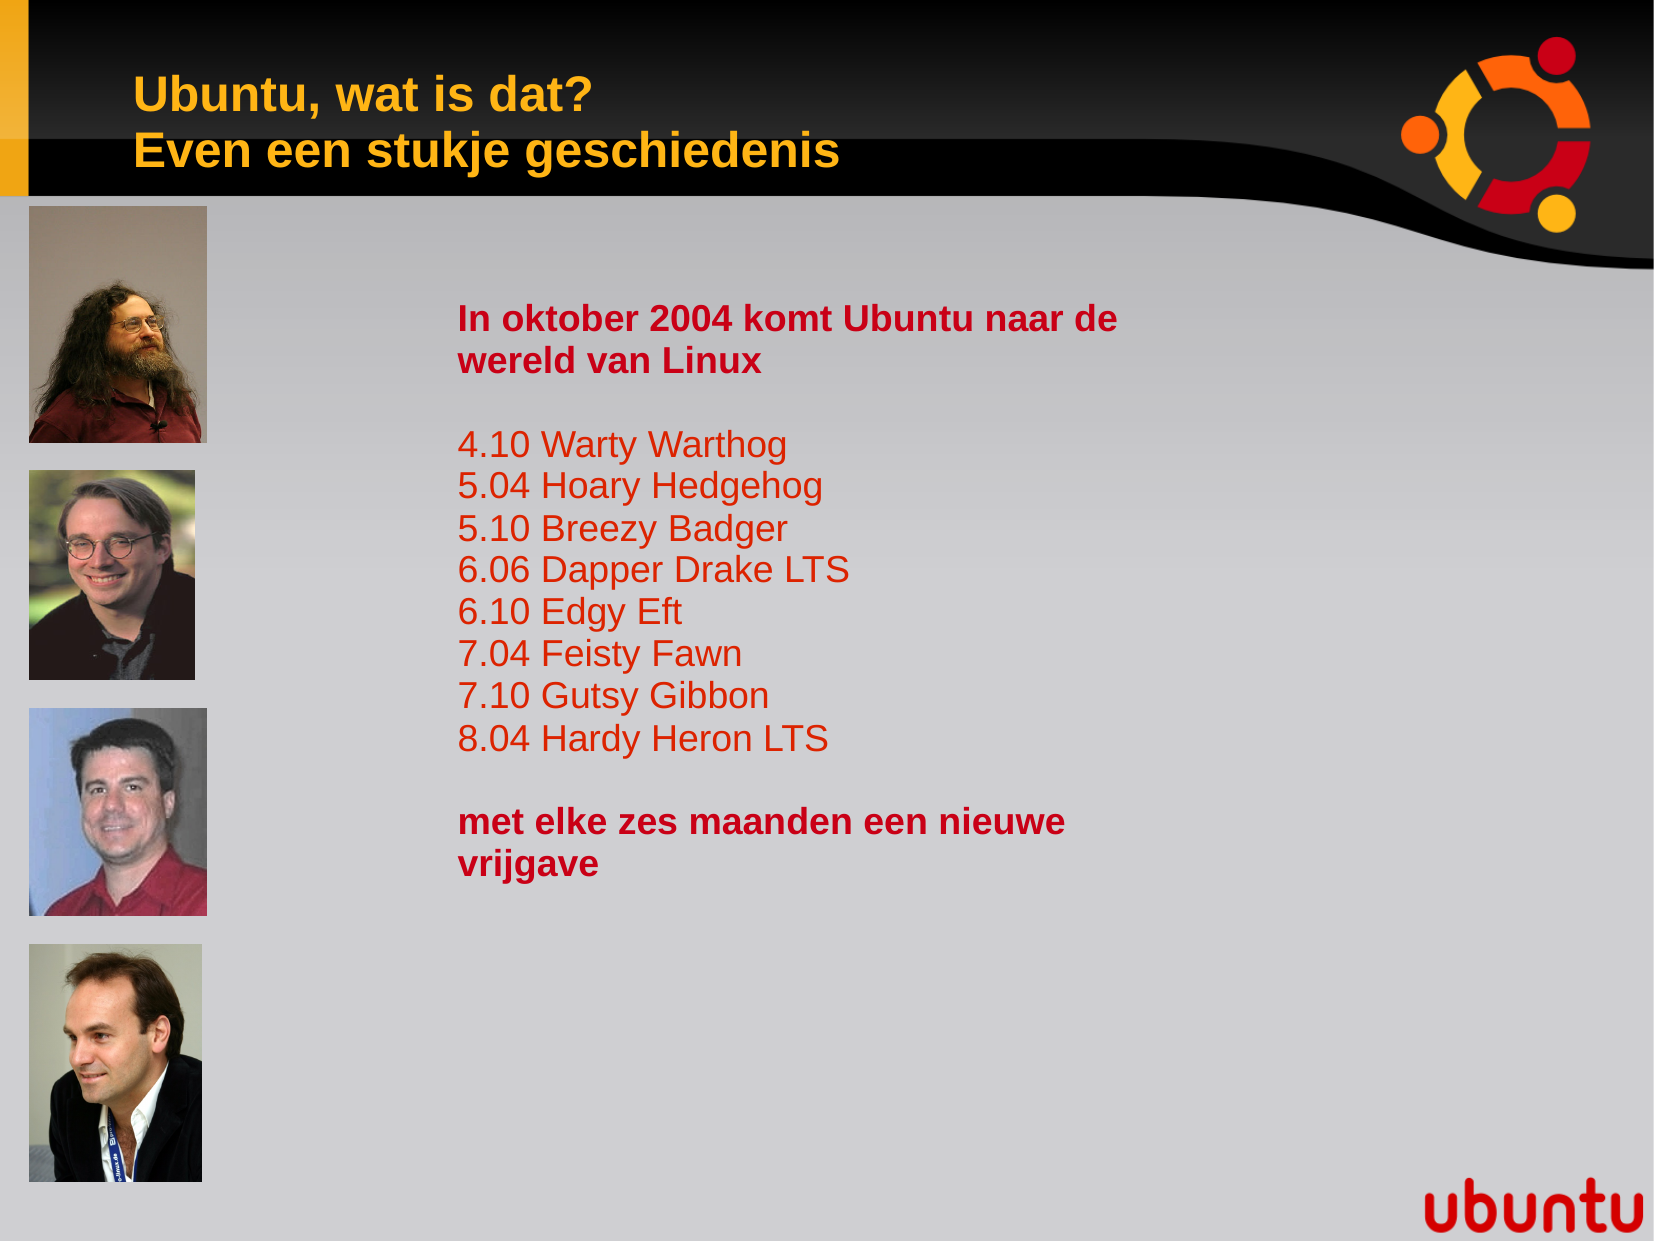

Ubuntu, wat is dat?
Even een stukje geschiedenis
In oktober 2004 komt Ubuntu naar de wereld van Linux
4.10 Warty Warthog
5.04 Hoary Hedgehog
5.10 Breezy Badger
6.06 Dapper Drake LTS
6.10 Edgy Eft
7.04 Feisty Fawn
7.10 Gutsy Gibbon
8.04 Hardy Heron LTS
met elke zes maanden een nieuwe vrijgave